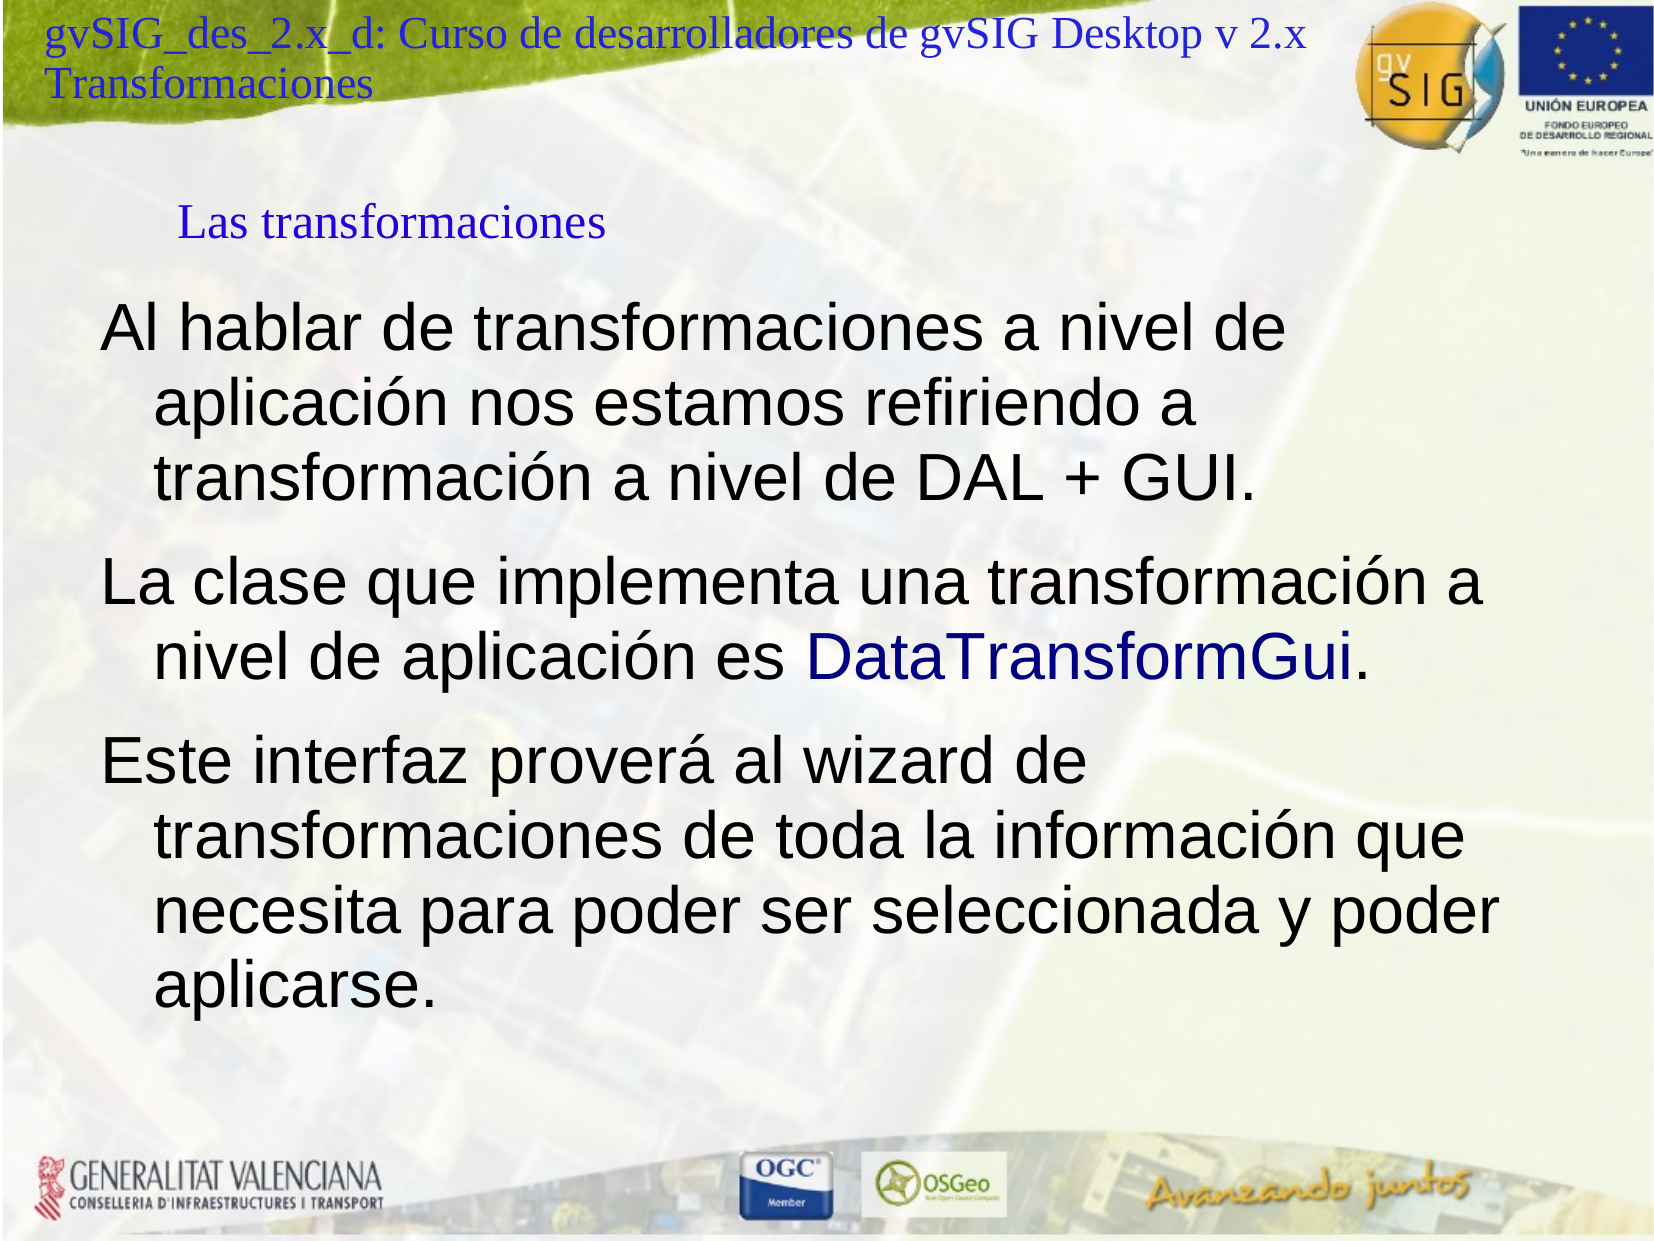

# Las transformaciones
Al hablar de transformaciones a nivel de aplicación nos estamos refiriendo a transformación a nivel de DAL + GUI.
La clase que implementa una transformación a nivel de aplicación es DataTransformGui.
Este interfaz proverá al wizard de transformaciones de toda la información que necesita para poder ser seleccionada y poder aplicarse.